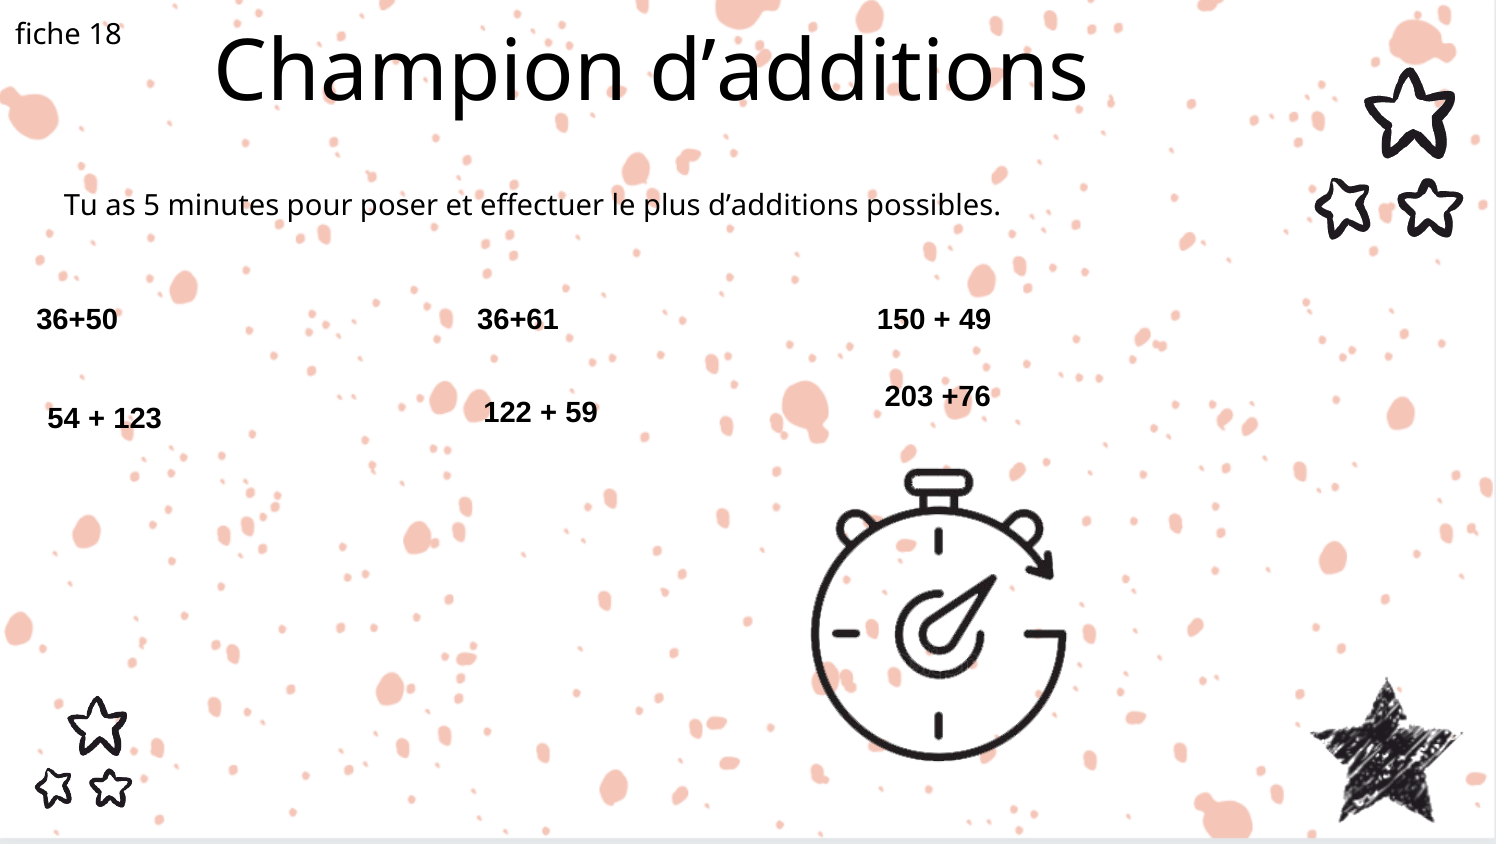

fiche 18
Champion d’additions
Tu as 5 minutes pour poser et effectuer le plus d’additions possibles.
36+50
 36+61
 150 + 49
 203 +76
 122 + 59
54 + 123